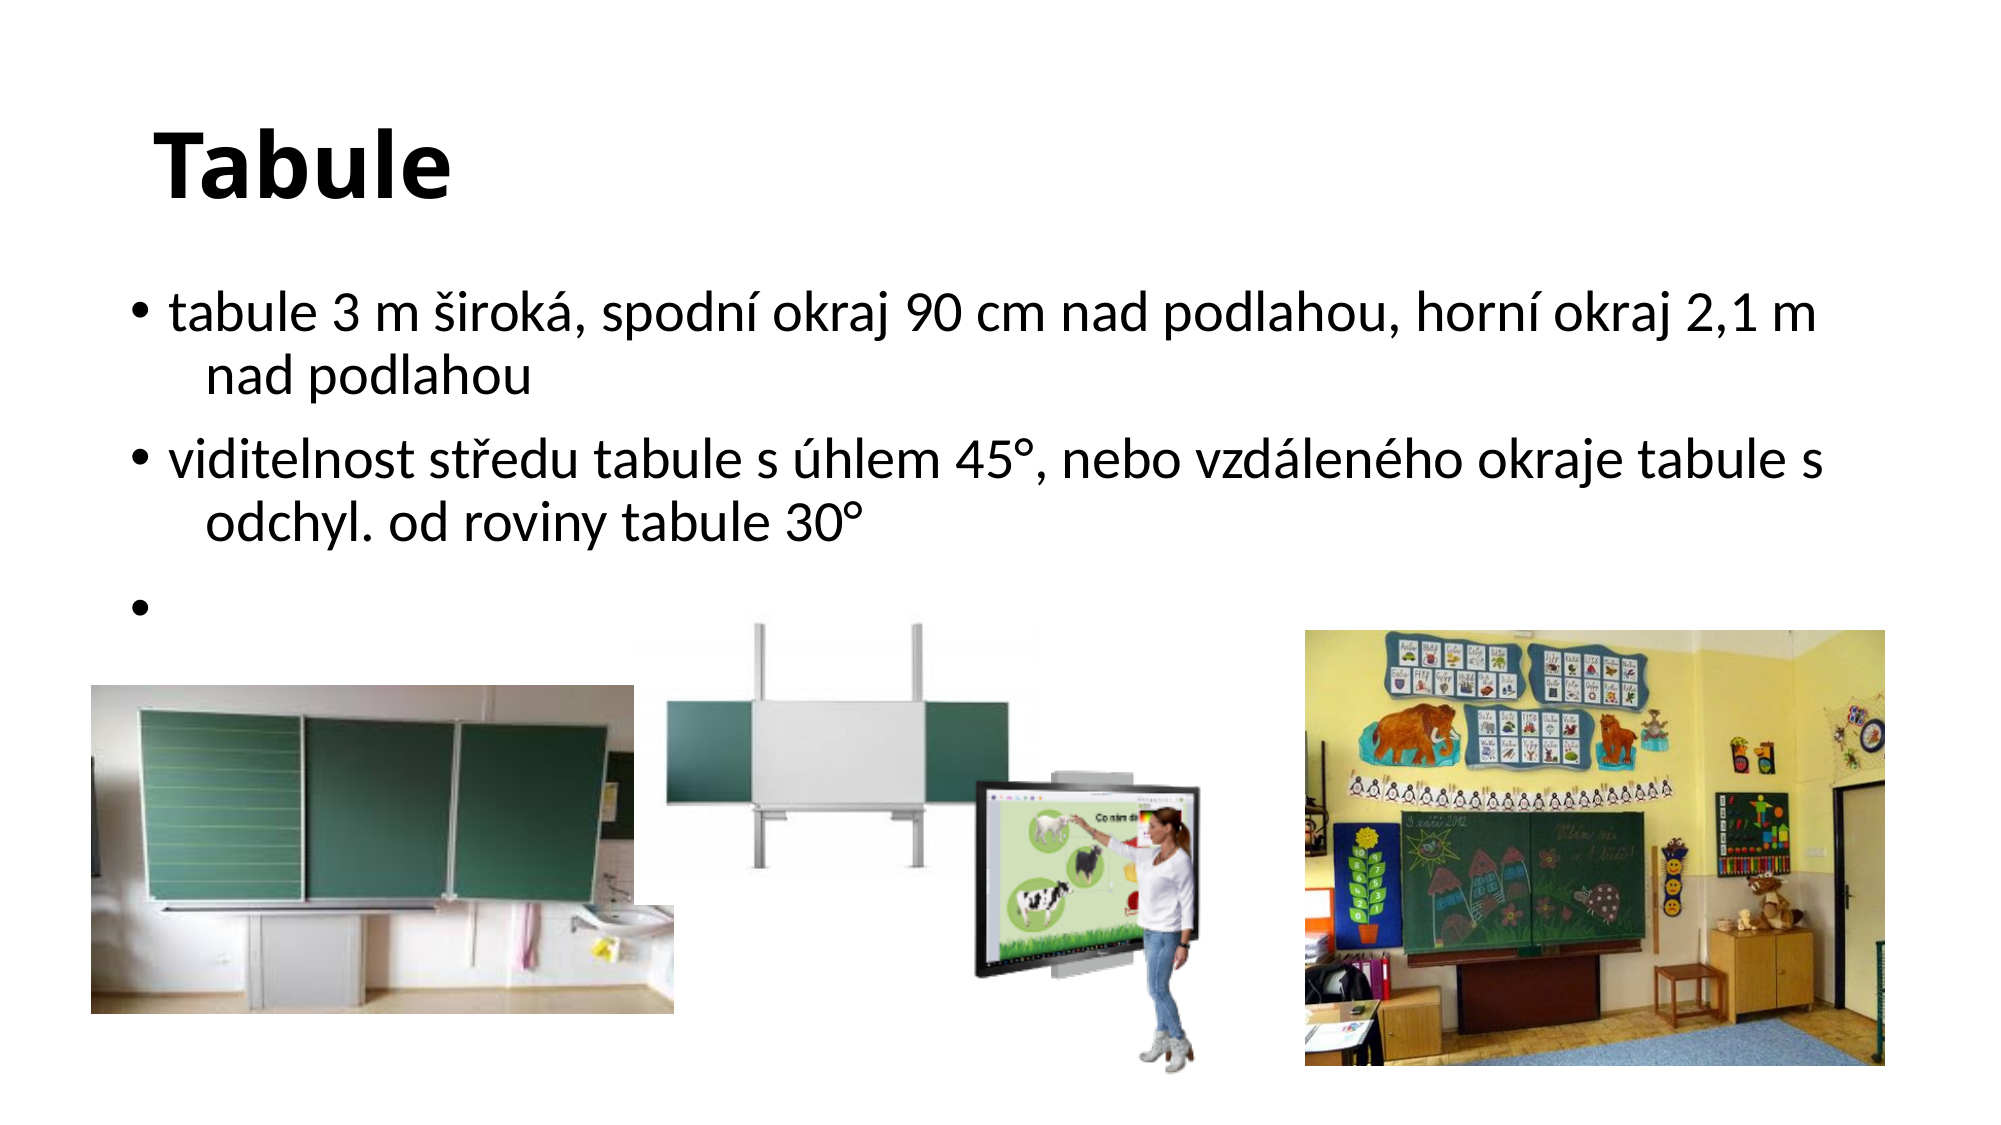

# Tabule
tabule 3 m široká, spodní okraj 90 cm nad podlahou, horní okraj 2,1 m nad podlahou
viditelnost středu tabule s úhlem 45°, nebo vzdáleného okraje tabule s odchyl. od roviny tabule 30°